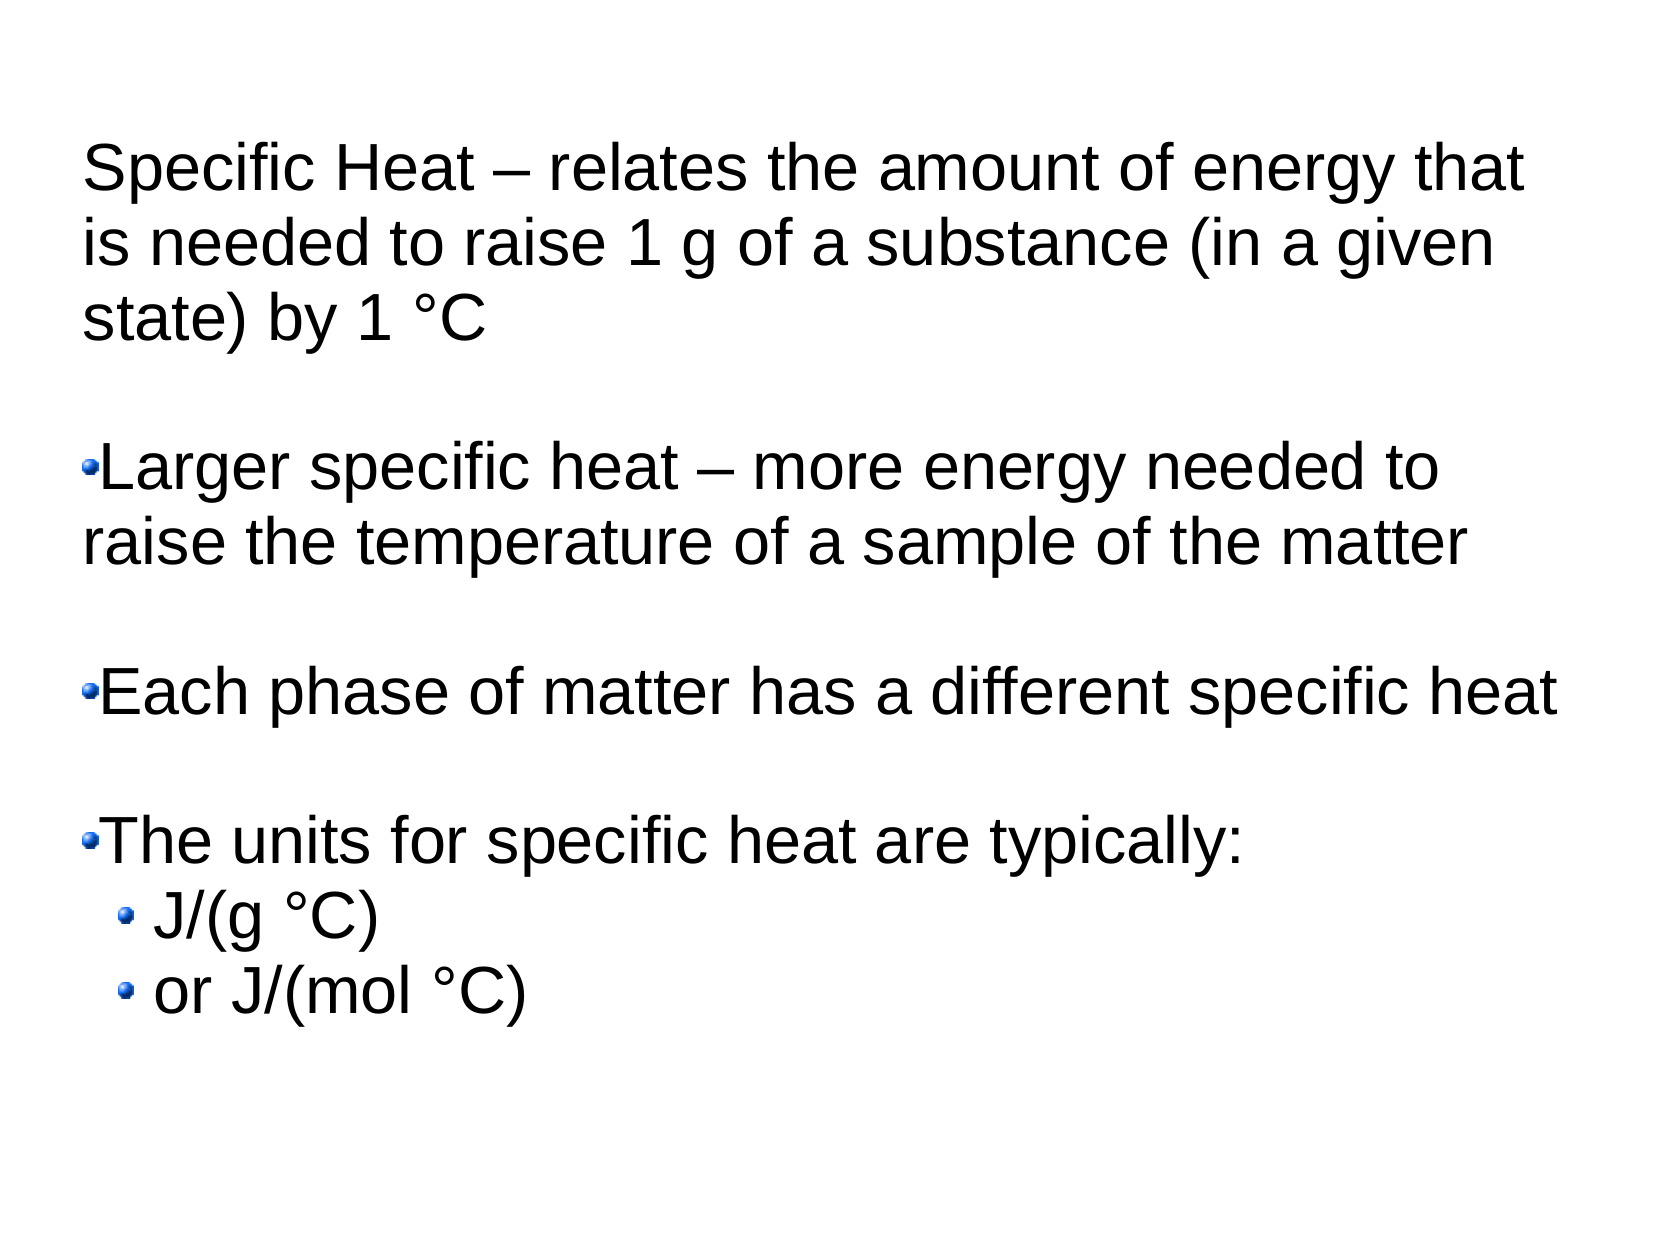

# Specific Heat – relates the amount of energy that is needed to raise 1 g of a substance (in a given state) by 1 °C
Larger specific heat – more energy needed to raise the temperature of a sample of the matter
Each phase of matter has a different specific heat
The units for specific heat are typically:
J/(g °C)
or J/(mol °C)